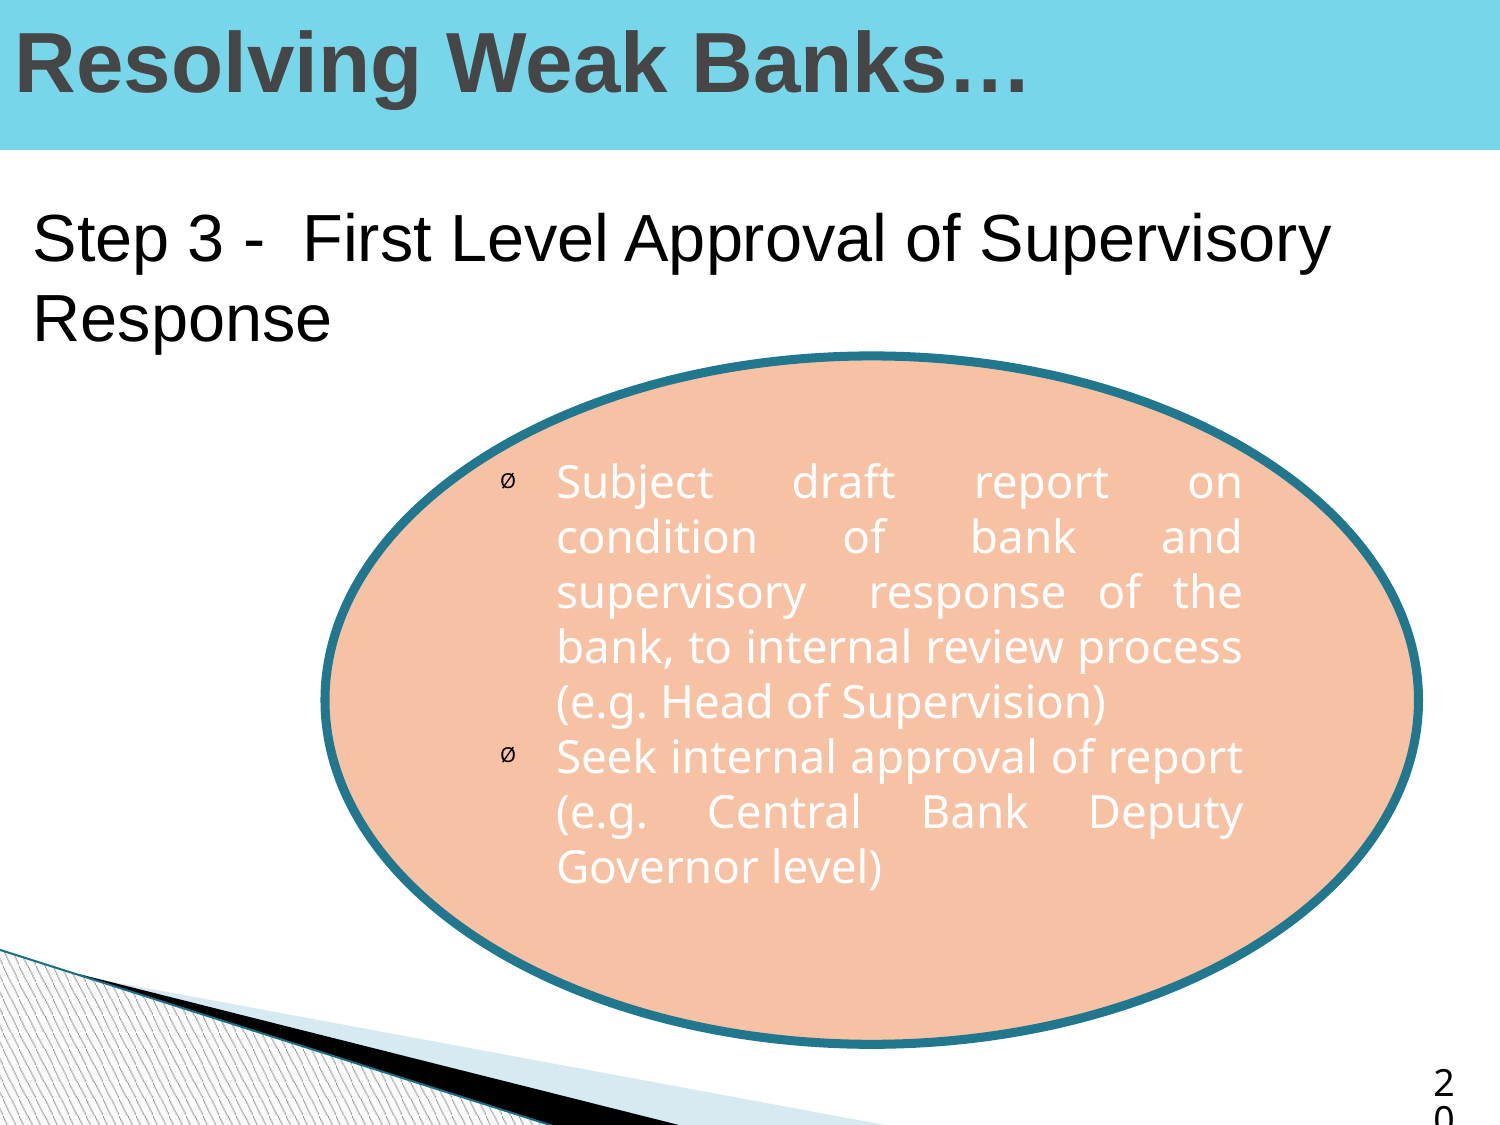

Resolving Weak Banks…
# Step 3 - First Level Approval of Supervisory Response
Subject draft report on condition of bank and supervisory response of the bank, to internal review process (e.g. Head of Supervision)
Seek internal approval of report (e.g. Central Bank Deputy Governor level)